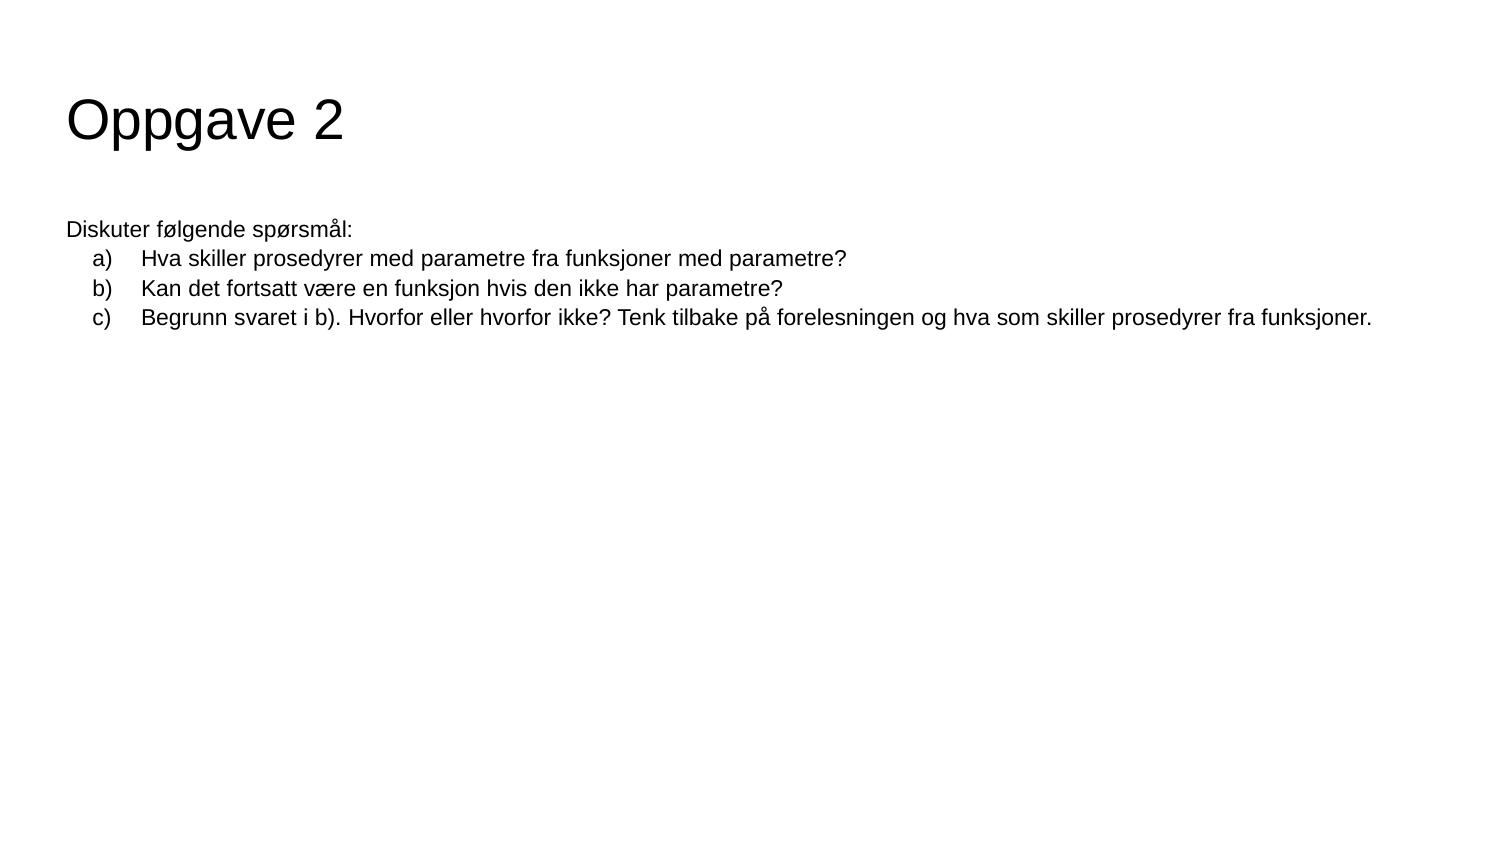

# Oppgave 2
Diskuter følgende spørsmål:
Hva skiller prosedyrer med parametre fra funksjoner med parametre?
Kan det fortsatt være en funksjon hvis den ikke har parametre?
Begrunn svaret i b). Hvorfor eller hvorfor ikke? Tenk tilbake på forelesningen og hva som skiller prosedyrer fra funksjoner.